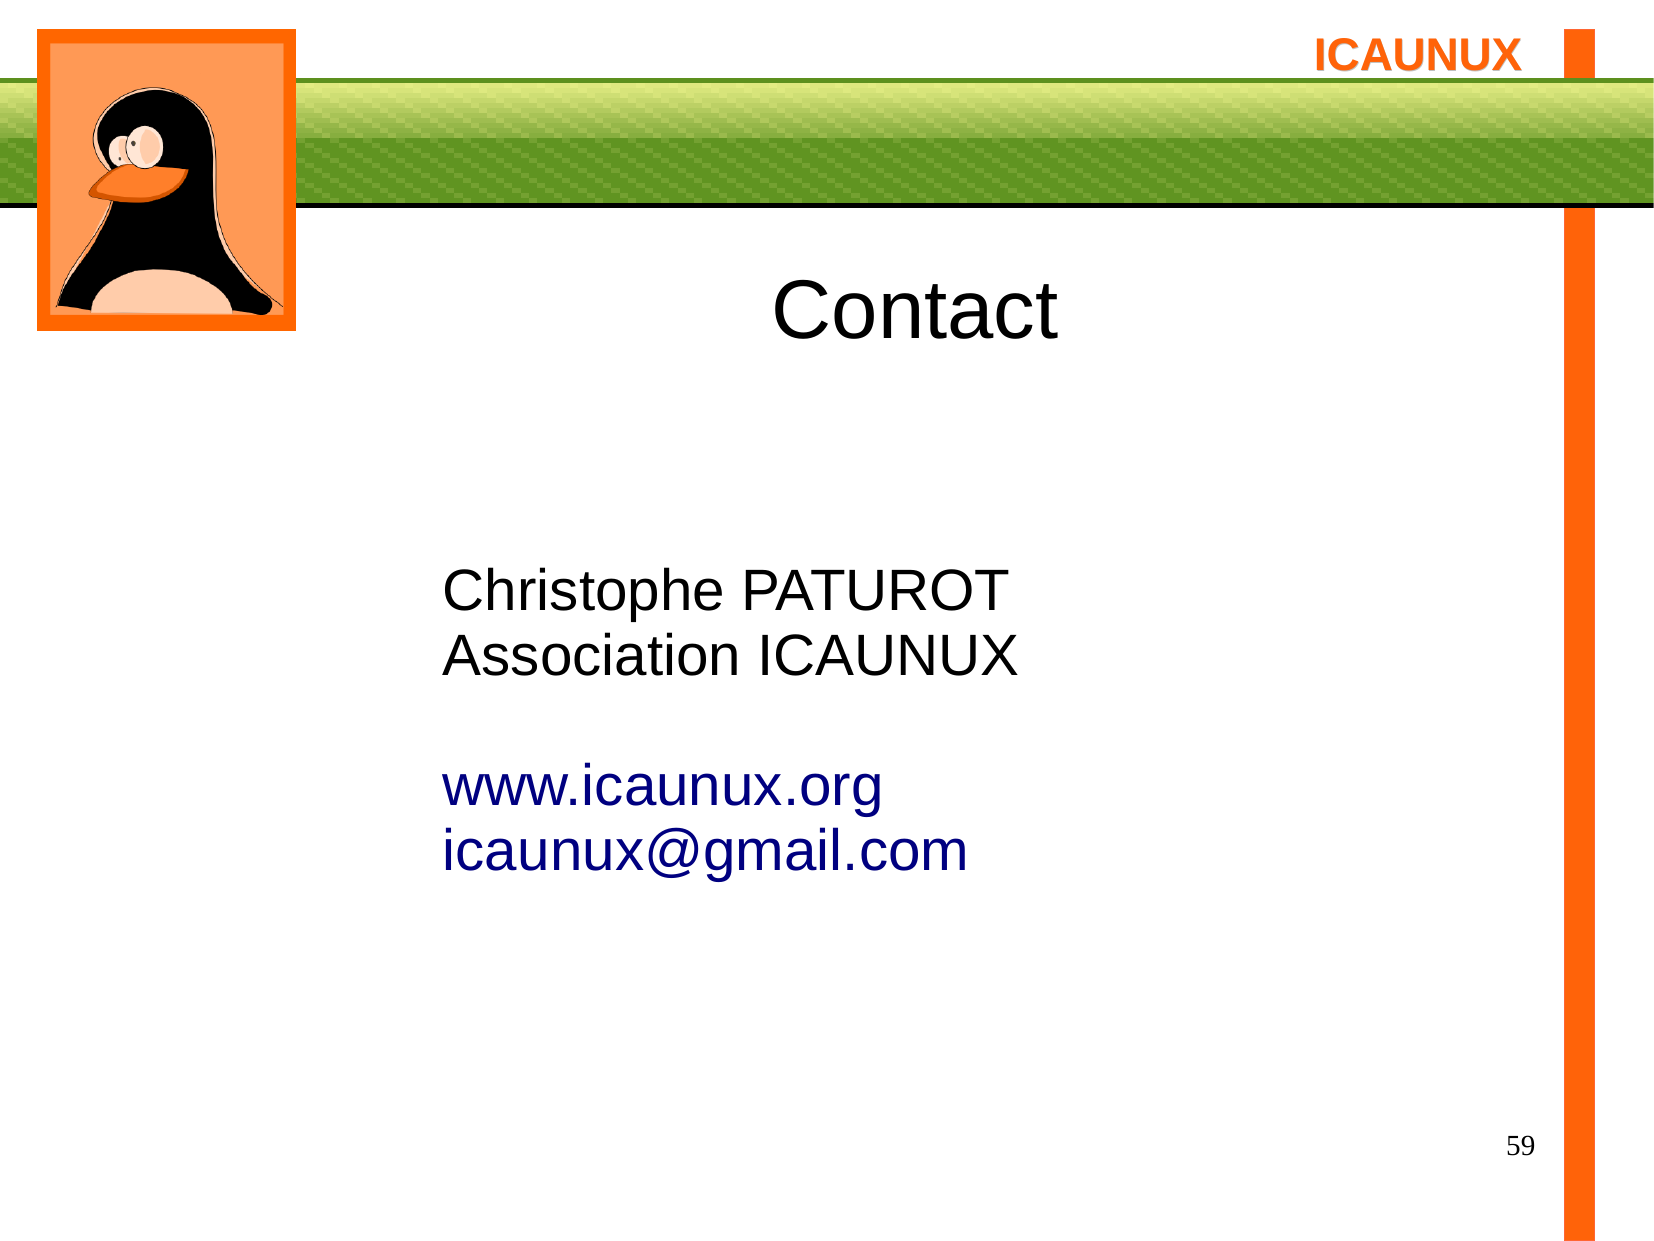

Contact
# Christophe PATUROT Association ICAUNUX www.icaunux.org icaunux@gmail.com
59